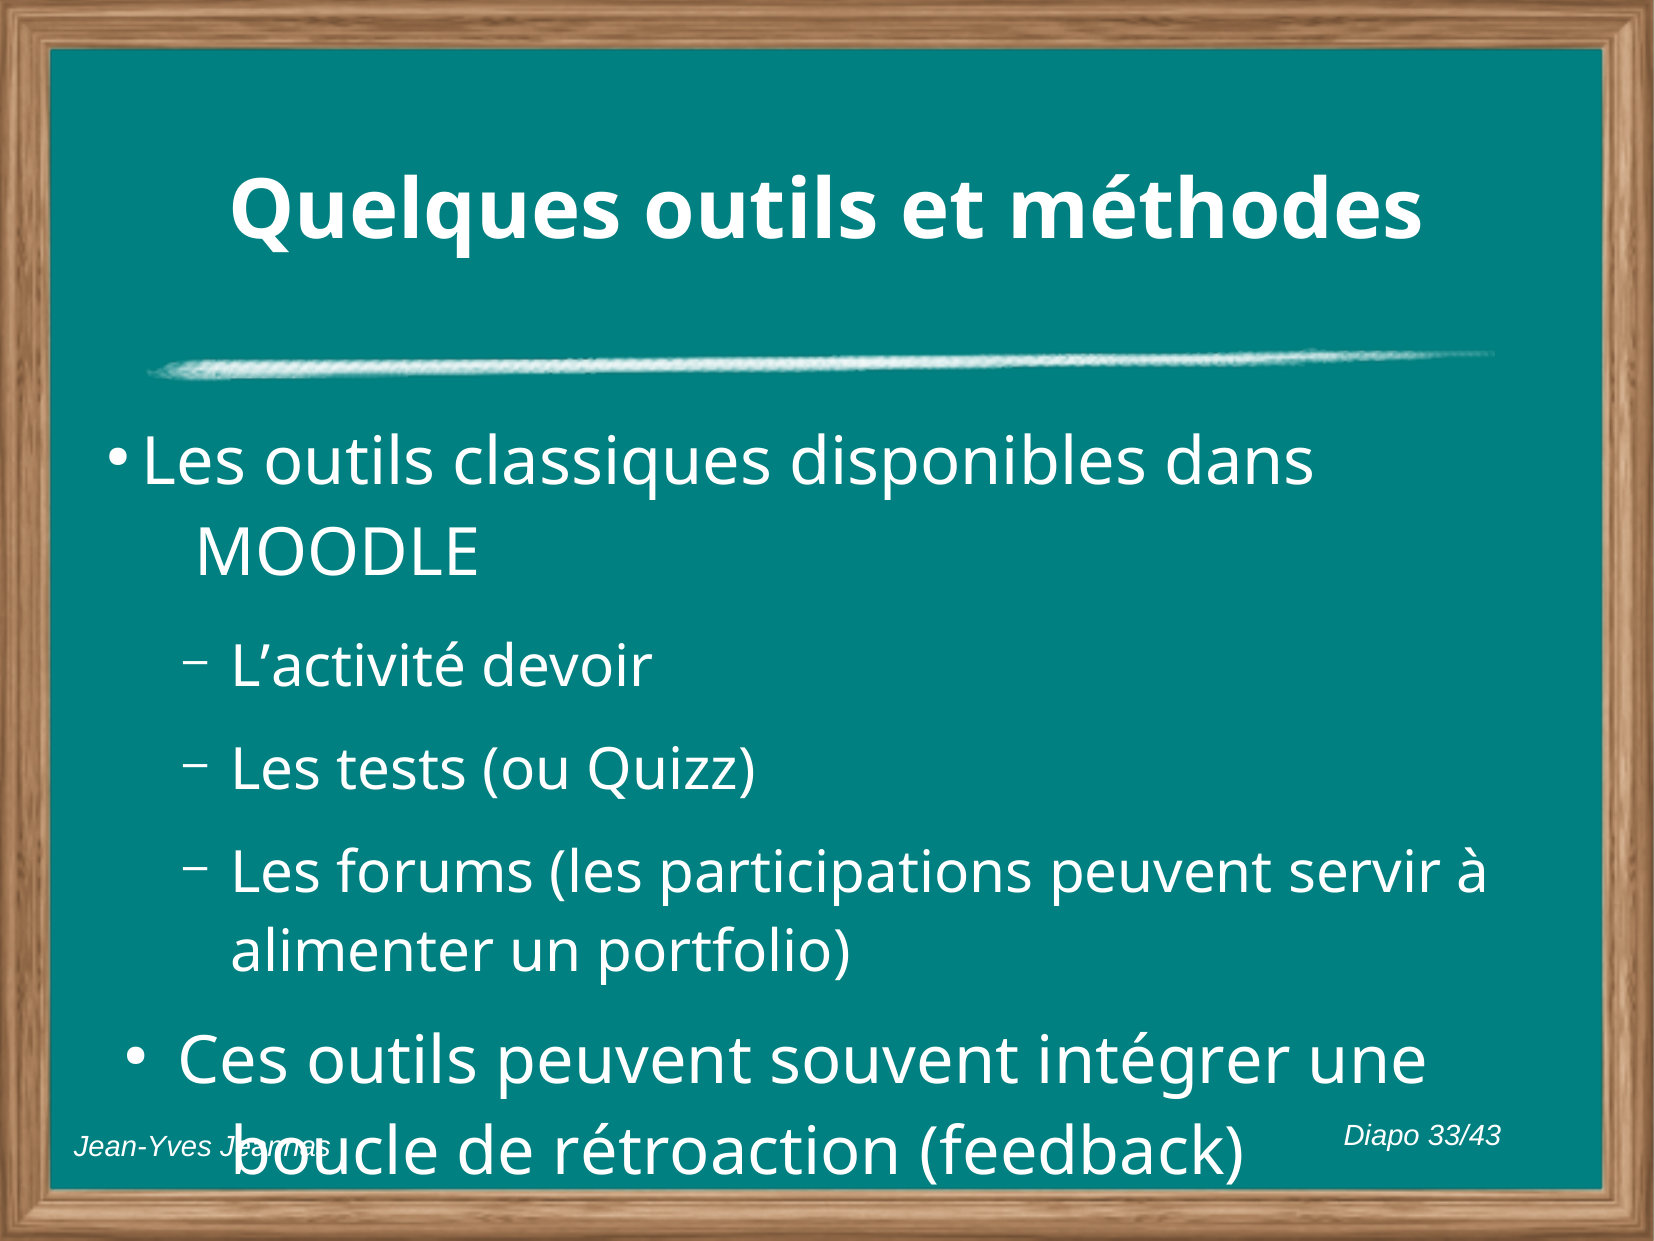

# Quelques outils et méthodes
Les outils classiques disponibles dans MOODLE
L’activité devoir
Les tests (ou Quizz)
Les forums (les participations peuvent servir à alimenter un portfolio)
Ces outils peuvent souvent intégrer une boucle de rétroaction (feedback)